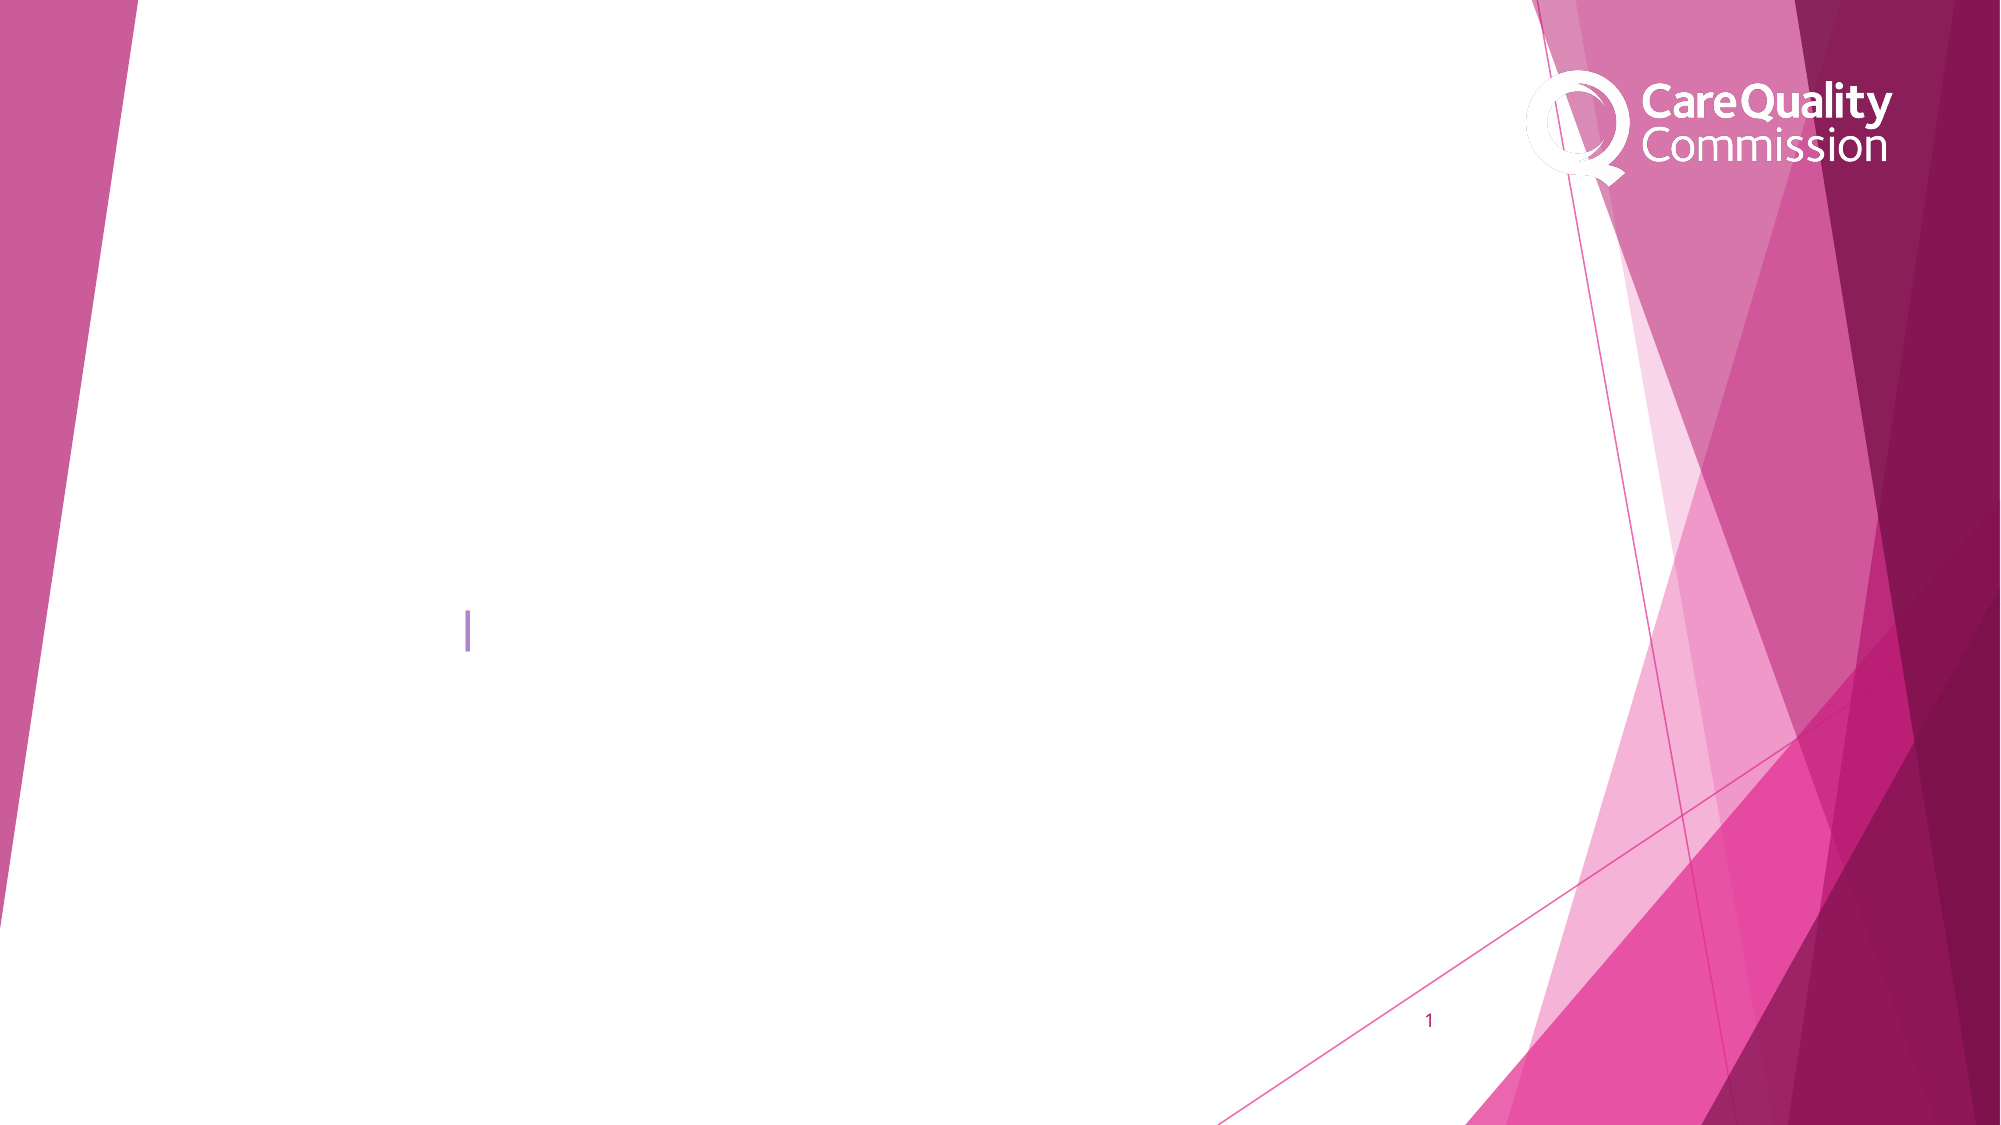

# Board Report Q3 2024 / 2025 | October - December